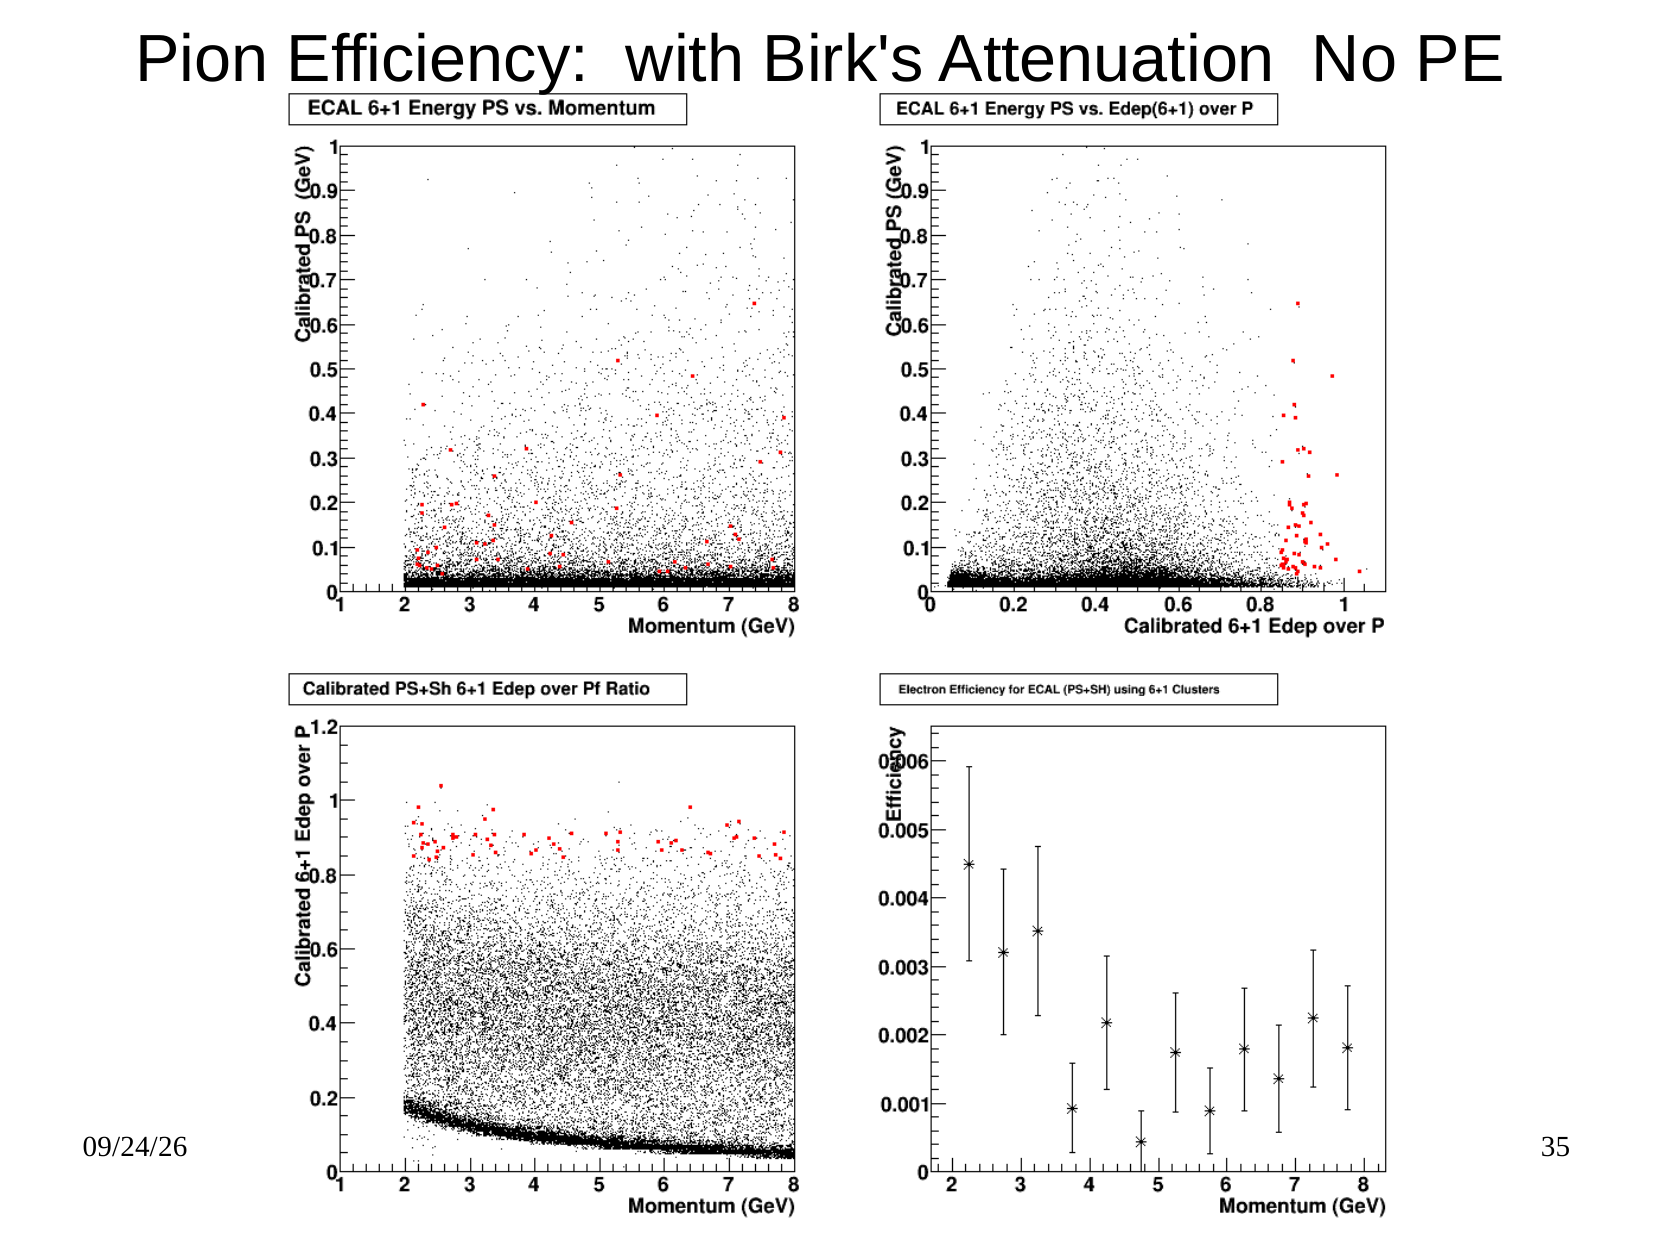

# Pion Efficiency: with Birk's Attenuation No PE